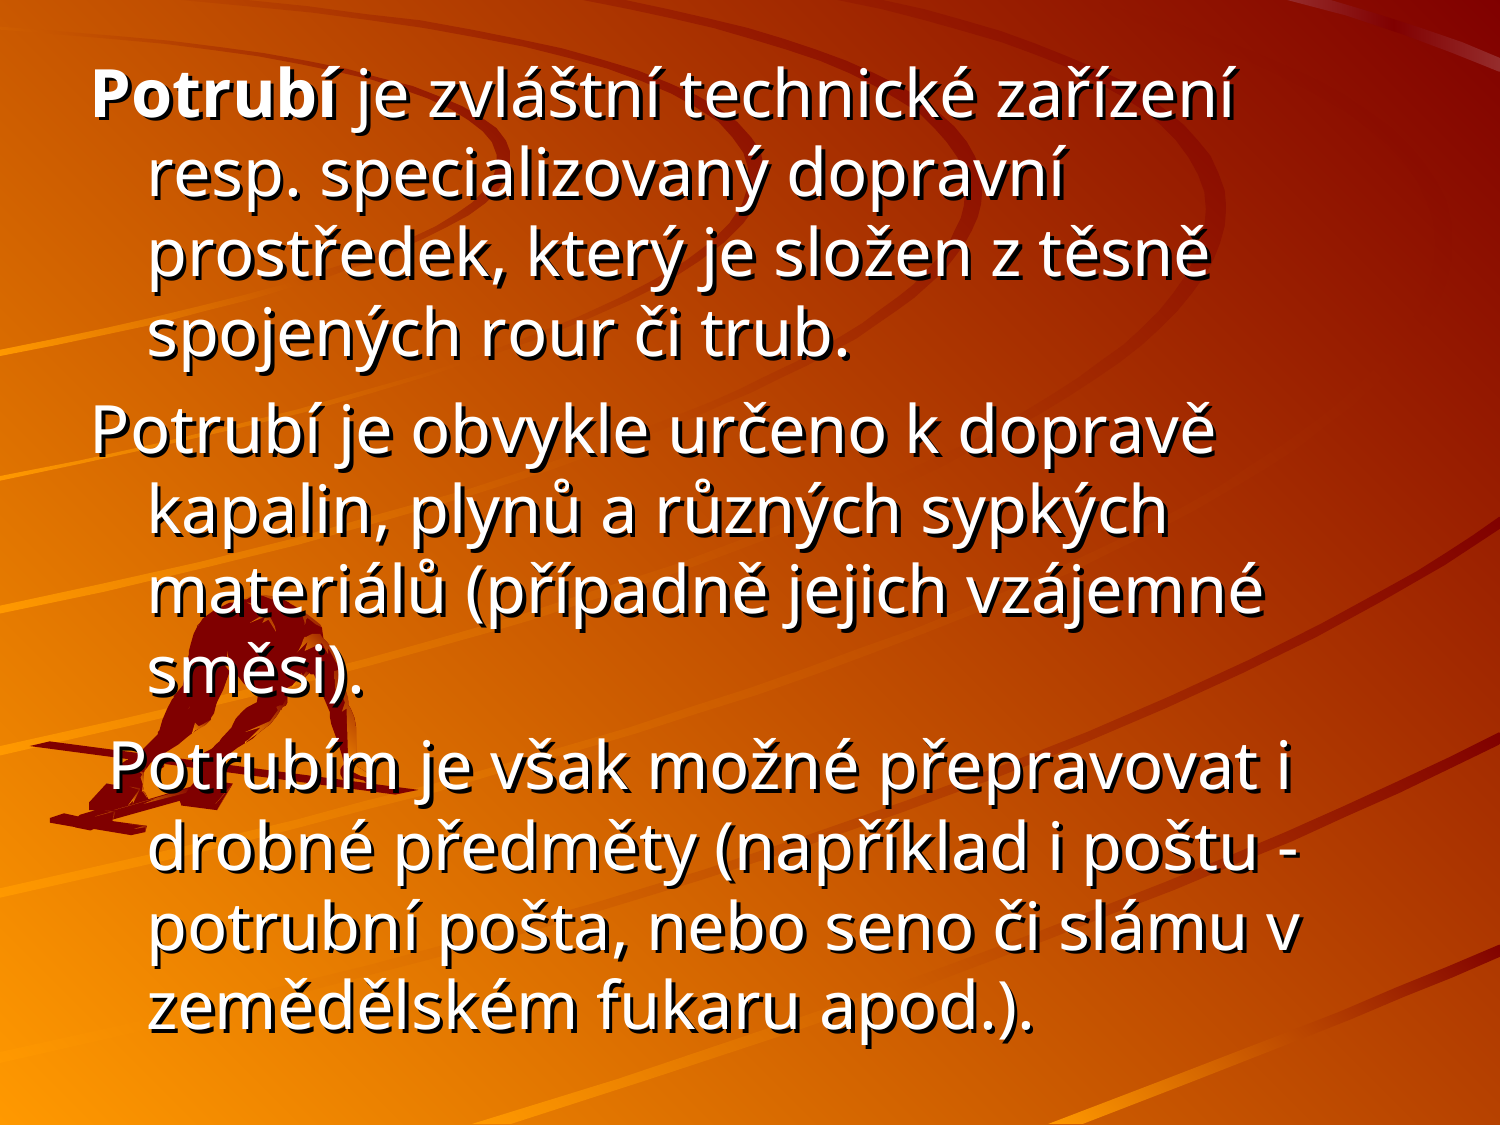

# Potrubí je zvláštní technické zařízení resp. specializovaný dopravní prostředek, který je složen z těsně spojených rour či trub.
Potrubí je obvykle určeno k dopravě kapalin, plynů a různých sypkých materiálů (případně jejich vzájemné směsi).
 Potrubím je však možné přepravovat i drobné předměty (například i poštu - potrubní pošta, nebo seno či slámu v zemědělském fukaru apod.).